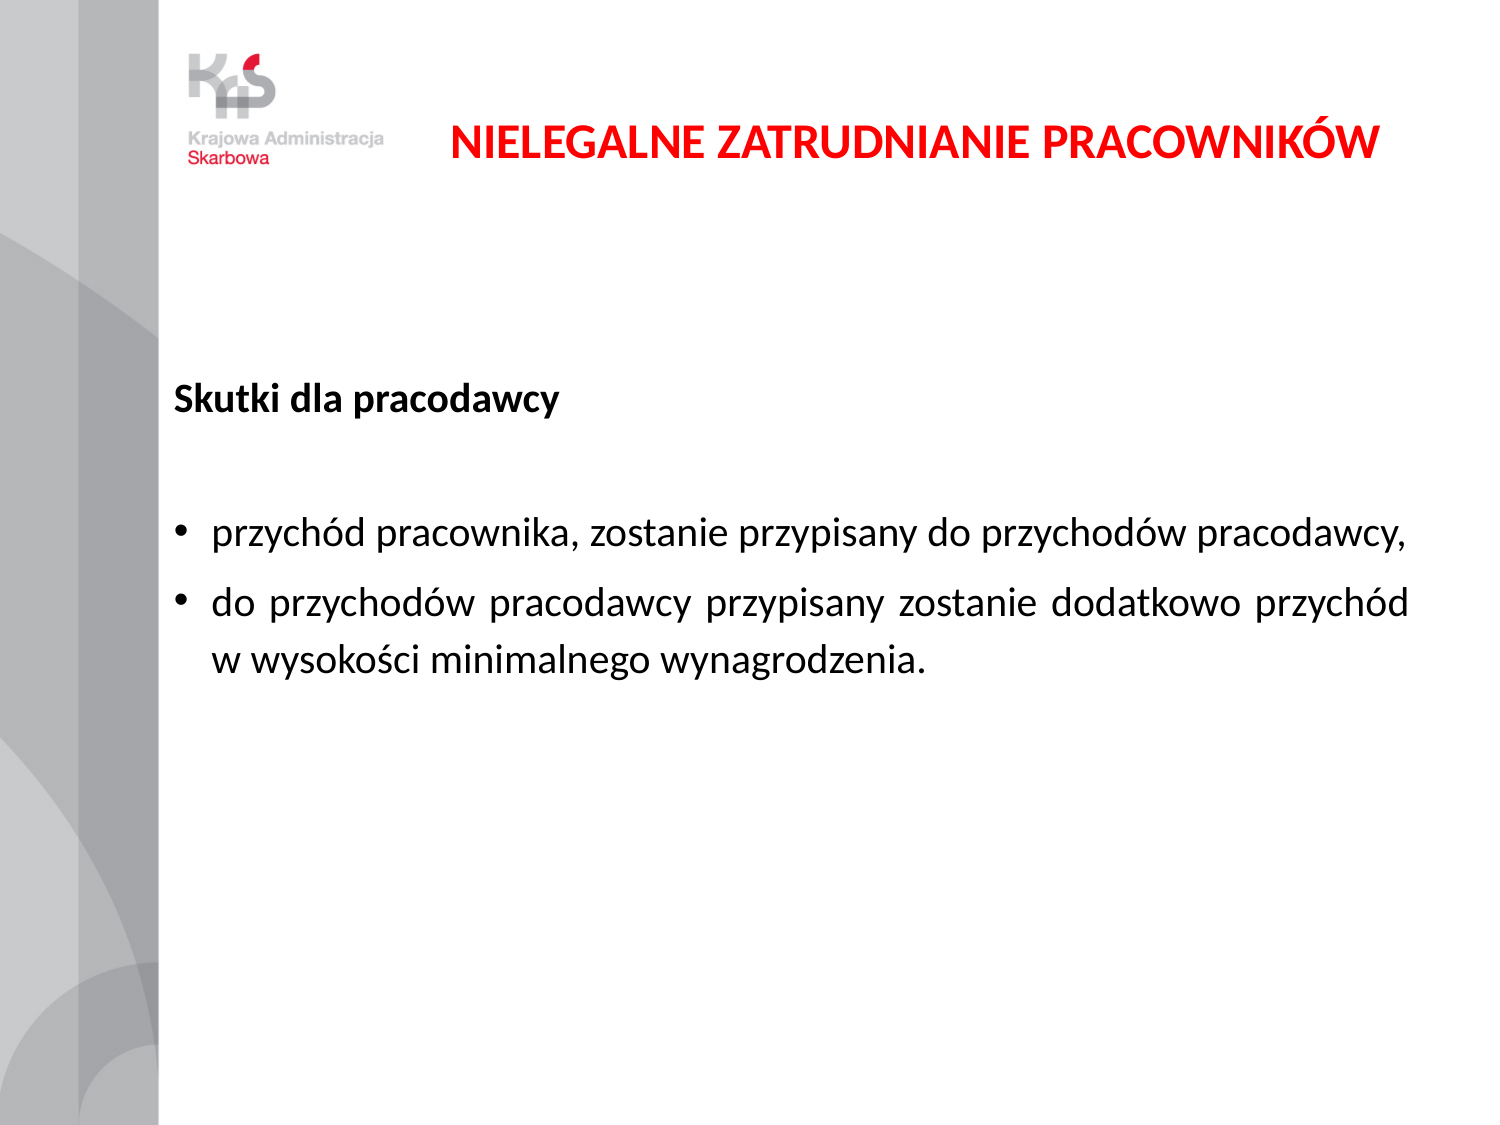

# NIELEGALNE ZATRUDNIANIE PRACOWNIKÓW
Skutki dla pracodawcy
przychód pracownika, zostanie przypisany do przychodów pracodawcy,
do przychodów pracodawcy przypisany zostanie dodatkowo przychód w wysokości minimalnego wynagrodzenia.